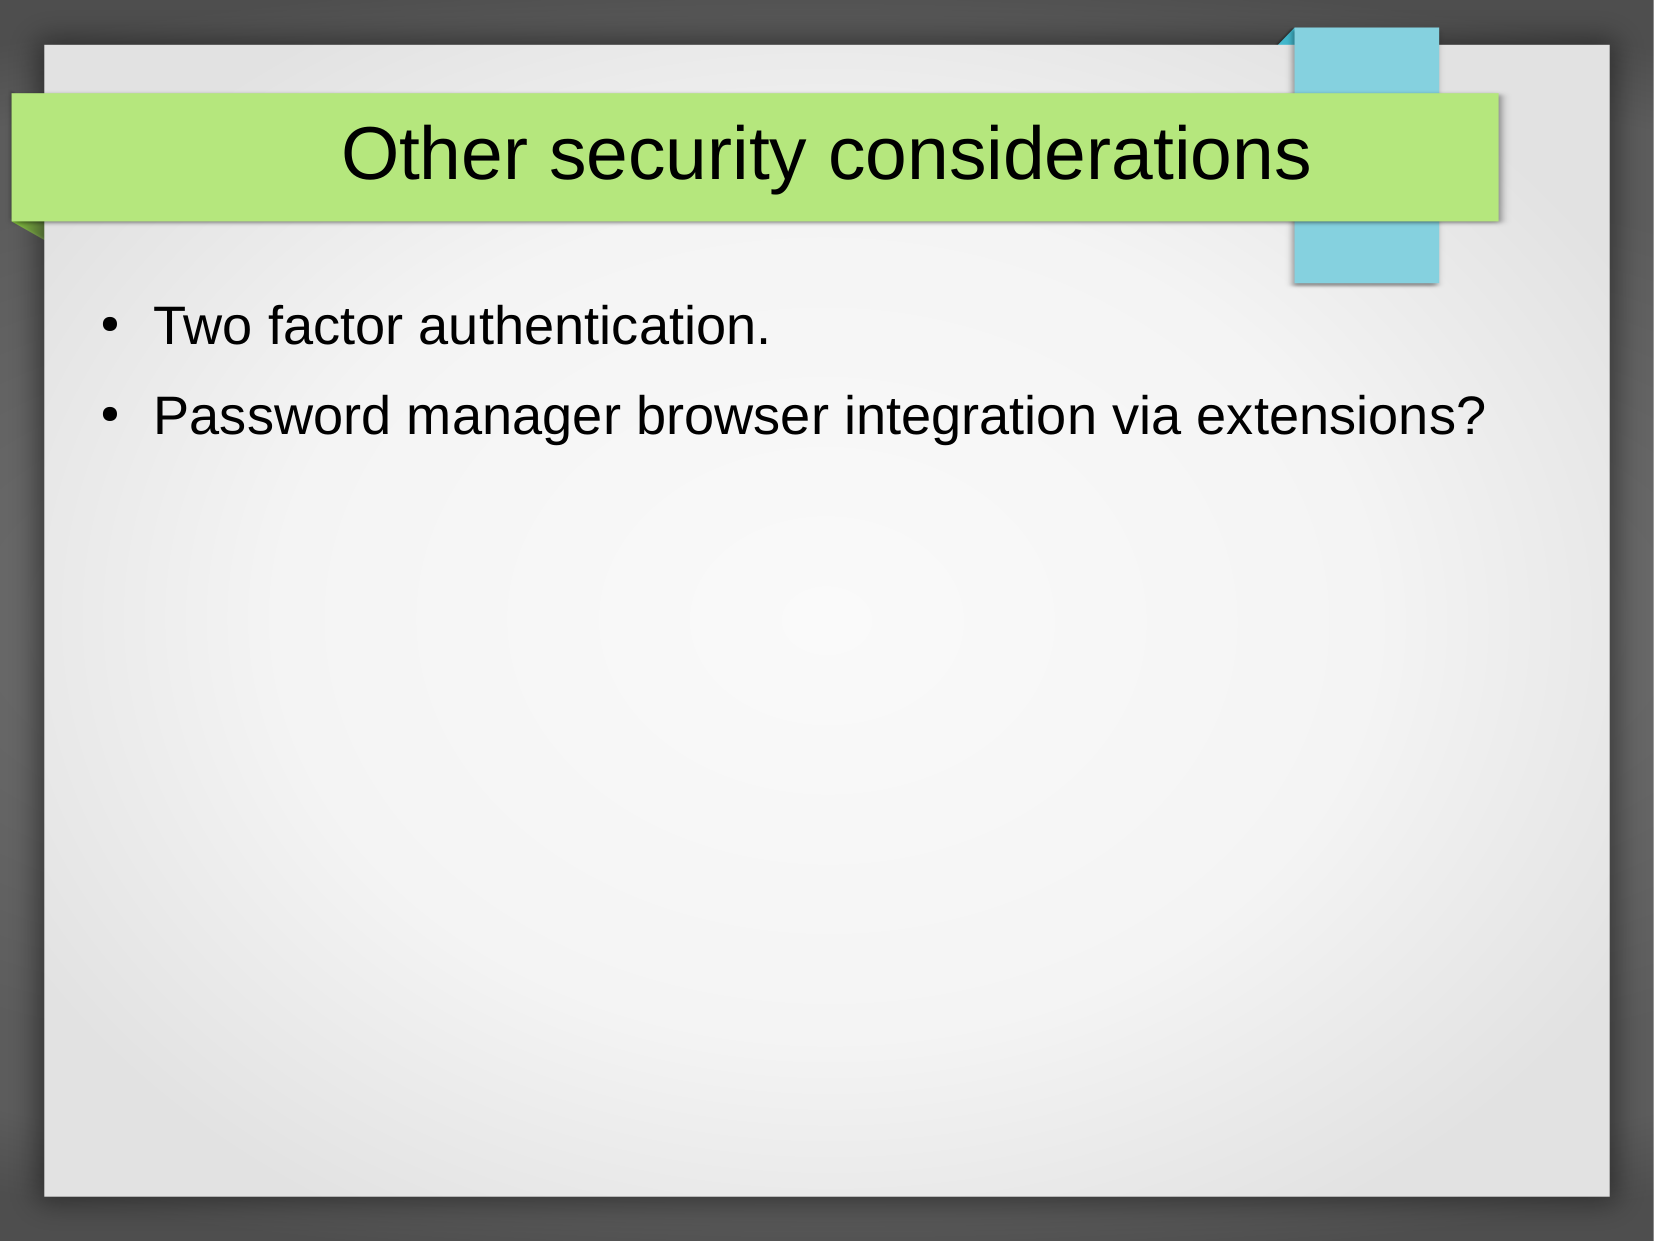

# Other security considerations
Two factor authentication.
Password manager browser integration via extensions?